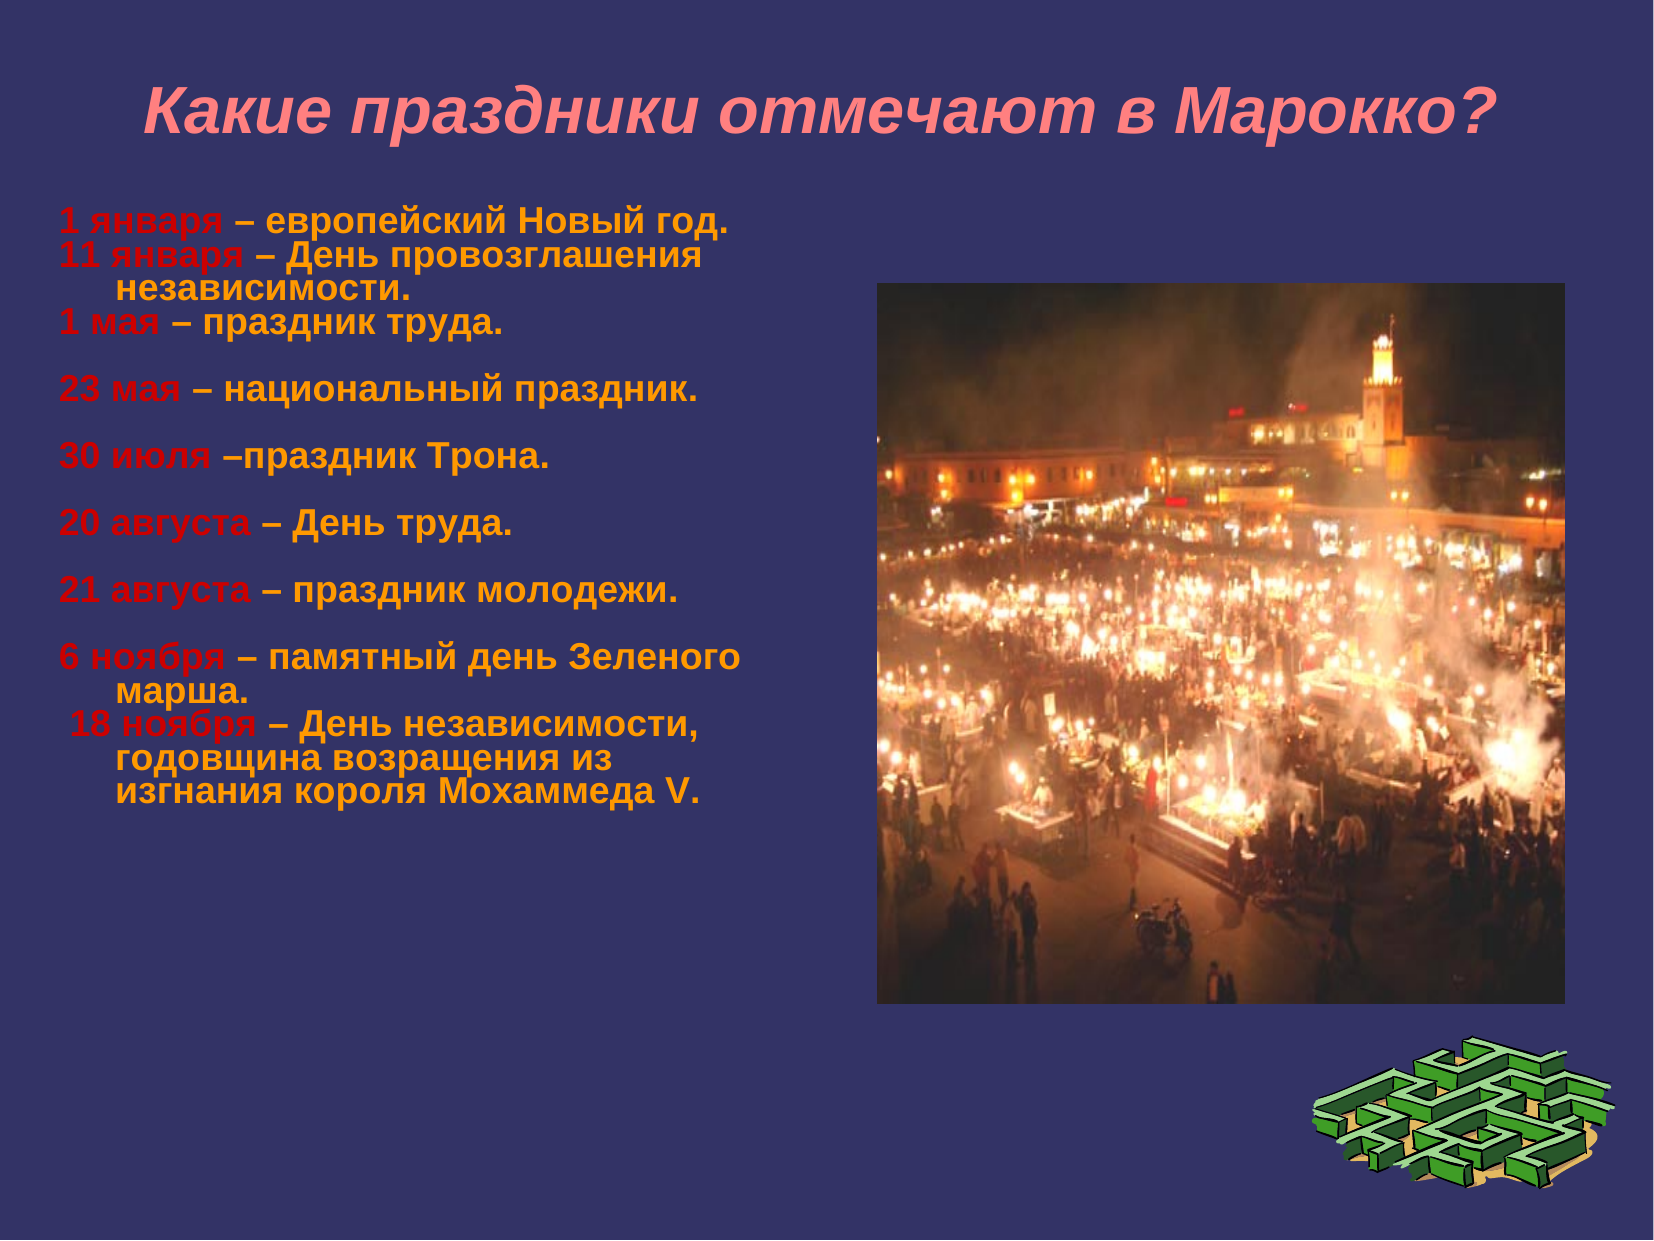

# Какие праздники отмечают в Марокко?
1 января – европейский Новый год.
11 января – День провозглашения независимости.
1 мая – праздник труда.
23 мая – национальный праздник.
30 июля –праздник Трона.
20 августа – День труда.
21 августа – праздник молодежи.
6 ноября – памятный день Зеленого марша.
 18 ноября – День независимости, годовщина возращения из изгнания короля Мохаммеда V.